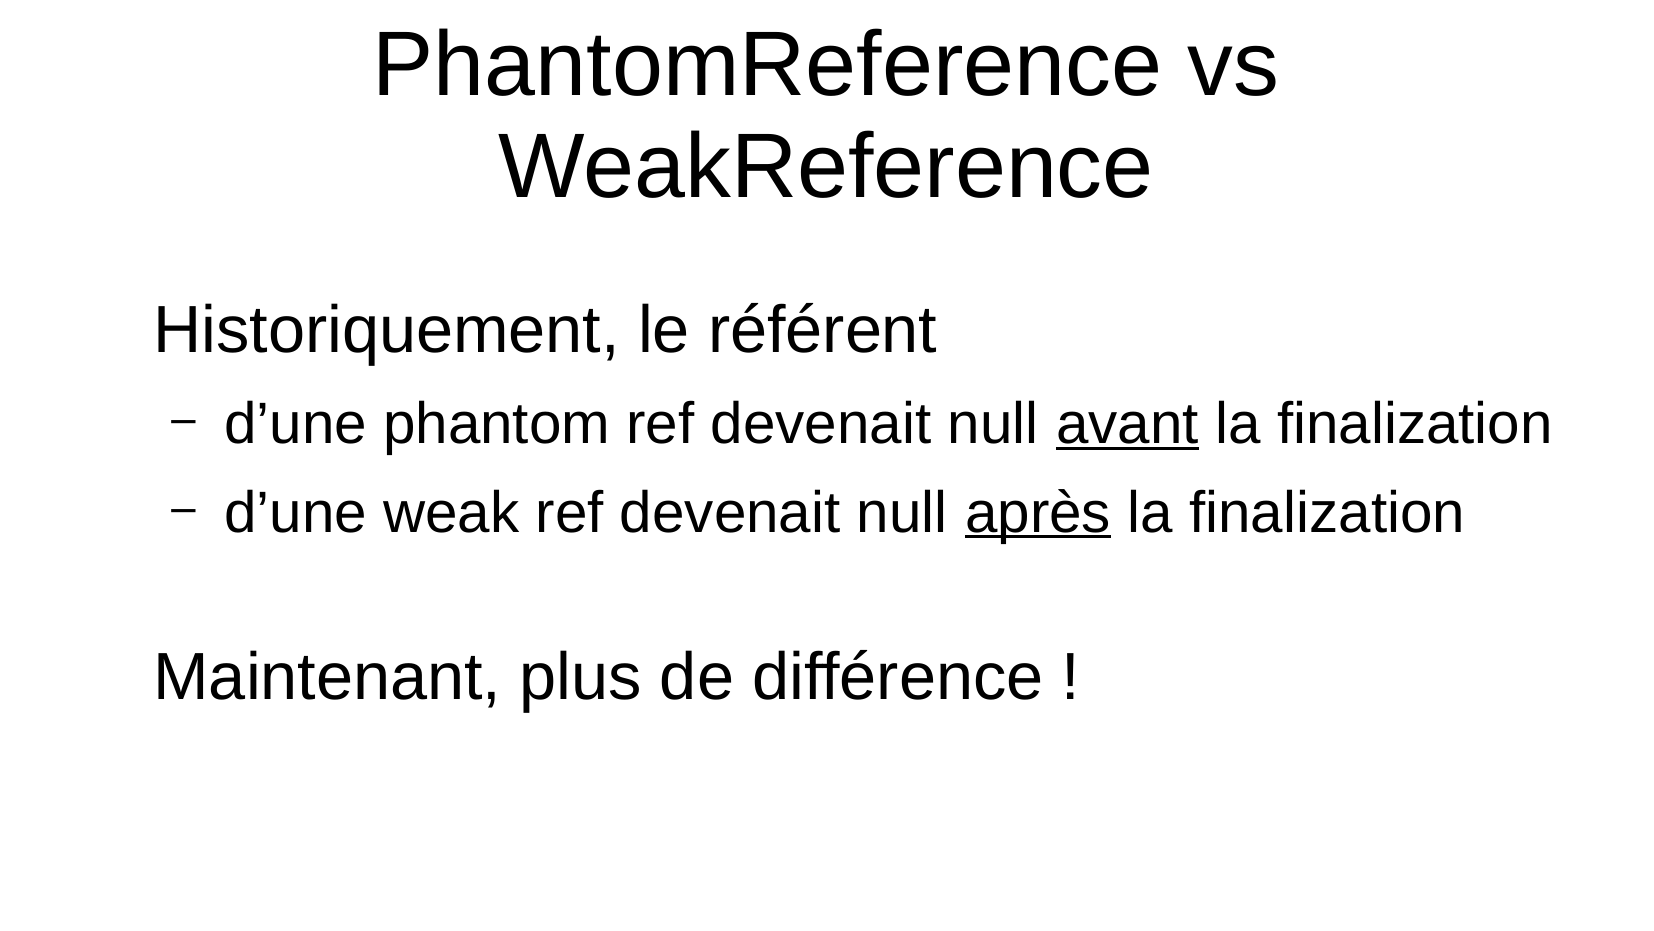

# PhantomReference vs WeakReference
Historiquement, le référent
d’une phantom ref devenait null avant la finalization
d’une weak ref devenait null après la finalization
Maintenant, plus de différence !